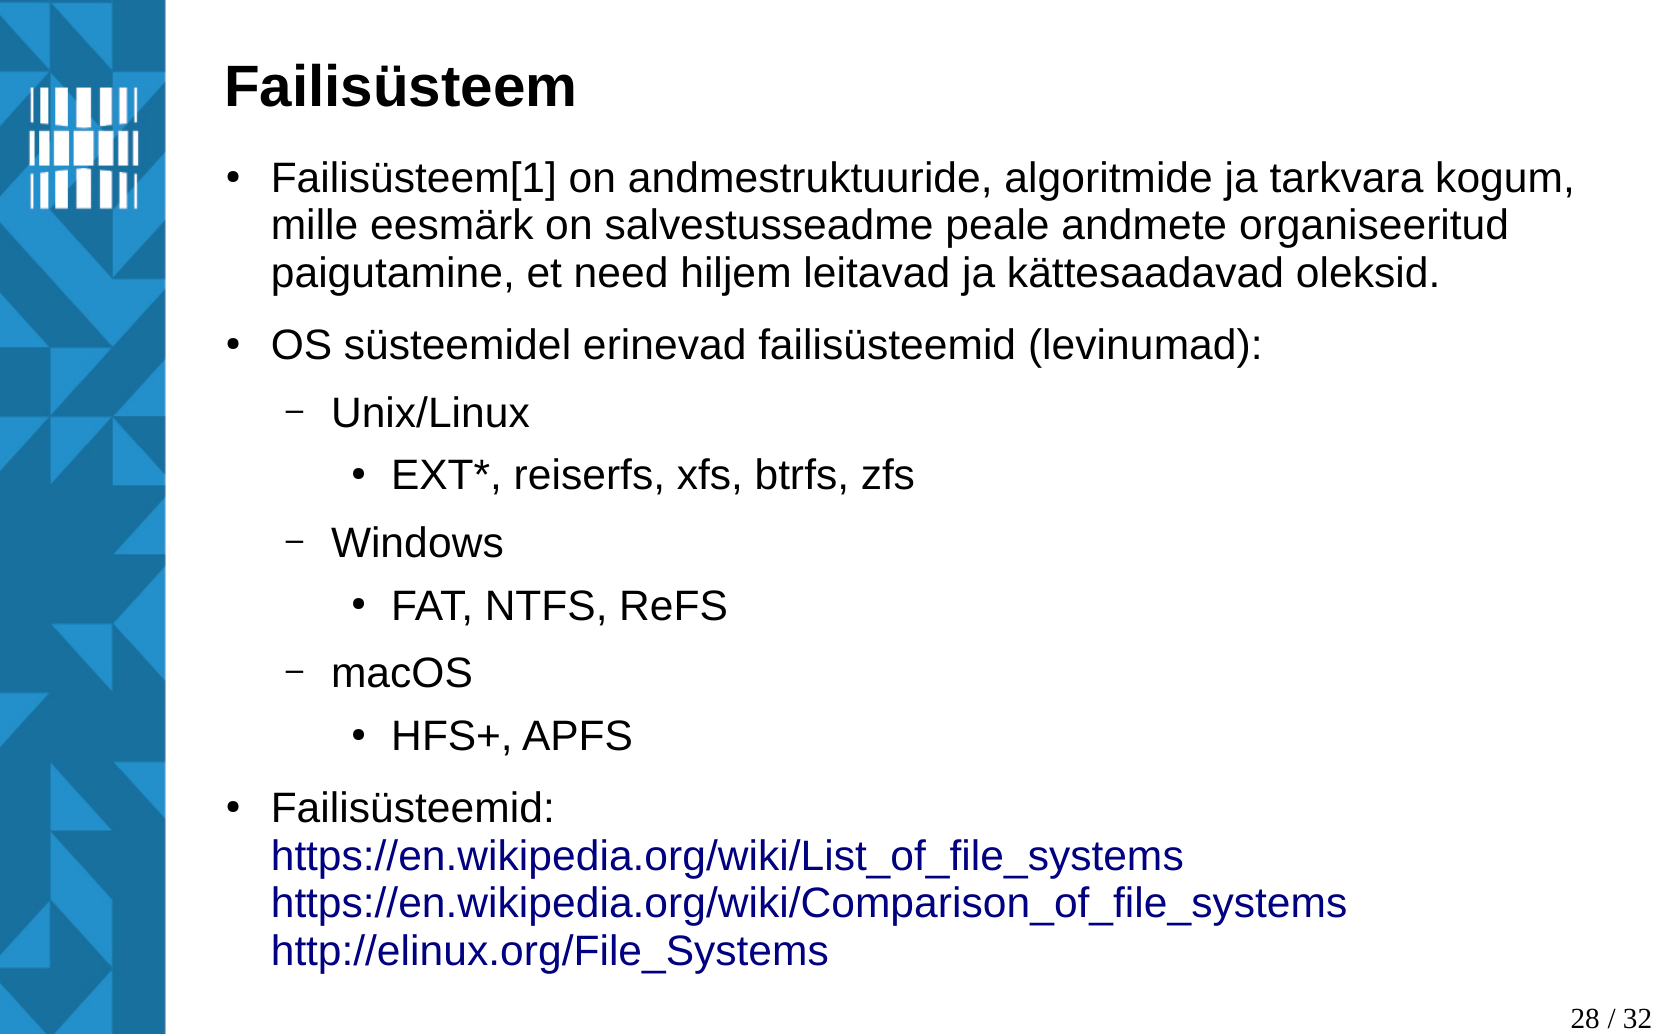

# Failisüsteem
Failisüsteem[1] on andmestruktuuride, algoritmide ja tarkvara kogum, mille eesmärk on salvestusseadme peale andmete organiseeritud paigutamine, et need hiljem leitavad ja kättesaadavad oleksid.
OS süsteemidel erinevad failisüsteemid (levinumad):
Unix/Linux
EXT*, reiserfs, xfs, btrfs, zfs
Windows
FAT, NTFS, ReFS
macOS
HFS+, APFS
Failisüsteemid:
https://en.wikipedia.org/wiki/List_of_file_systems
https://en.wikipedia.org/wiki/Comparison_of_file_systems
http://elinux.org/File_Systems